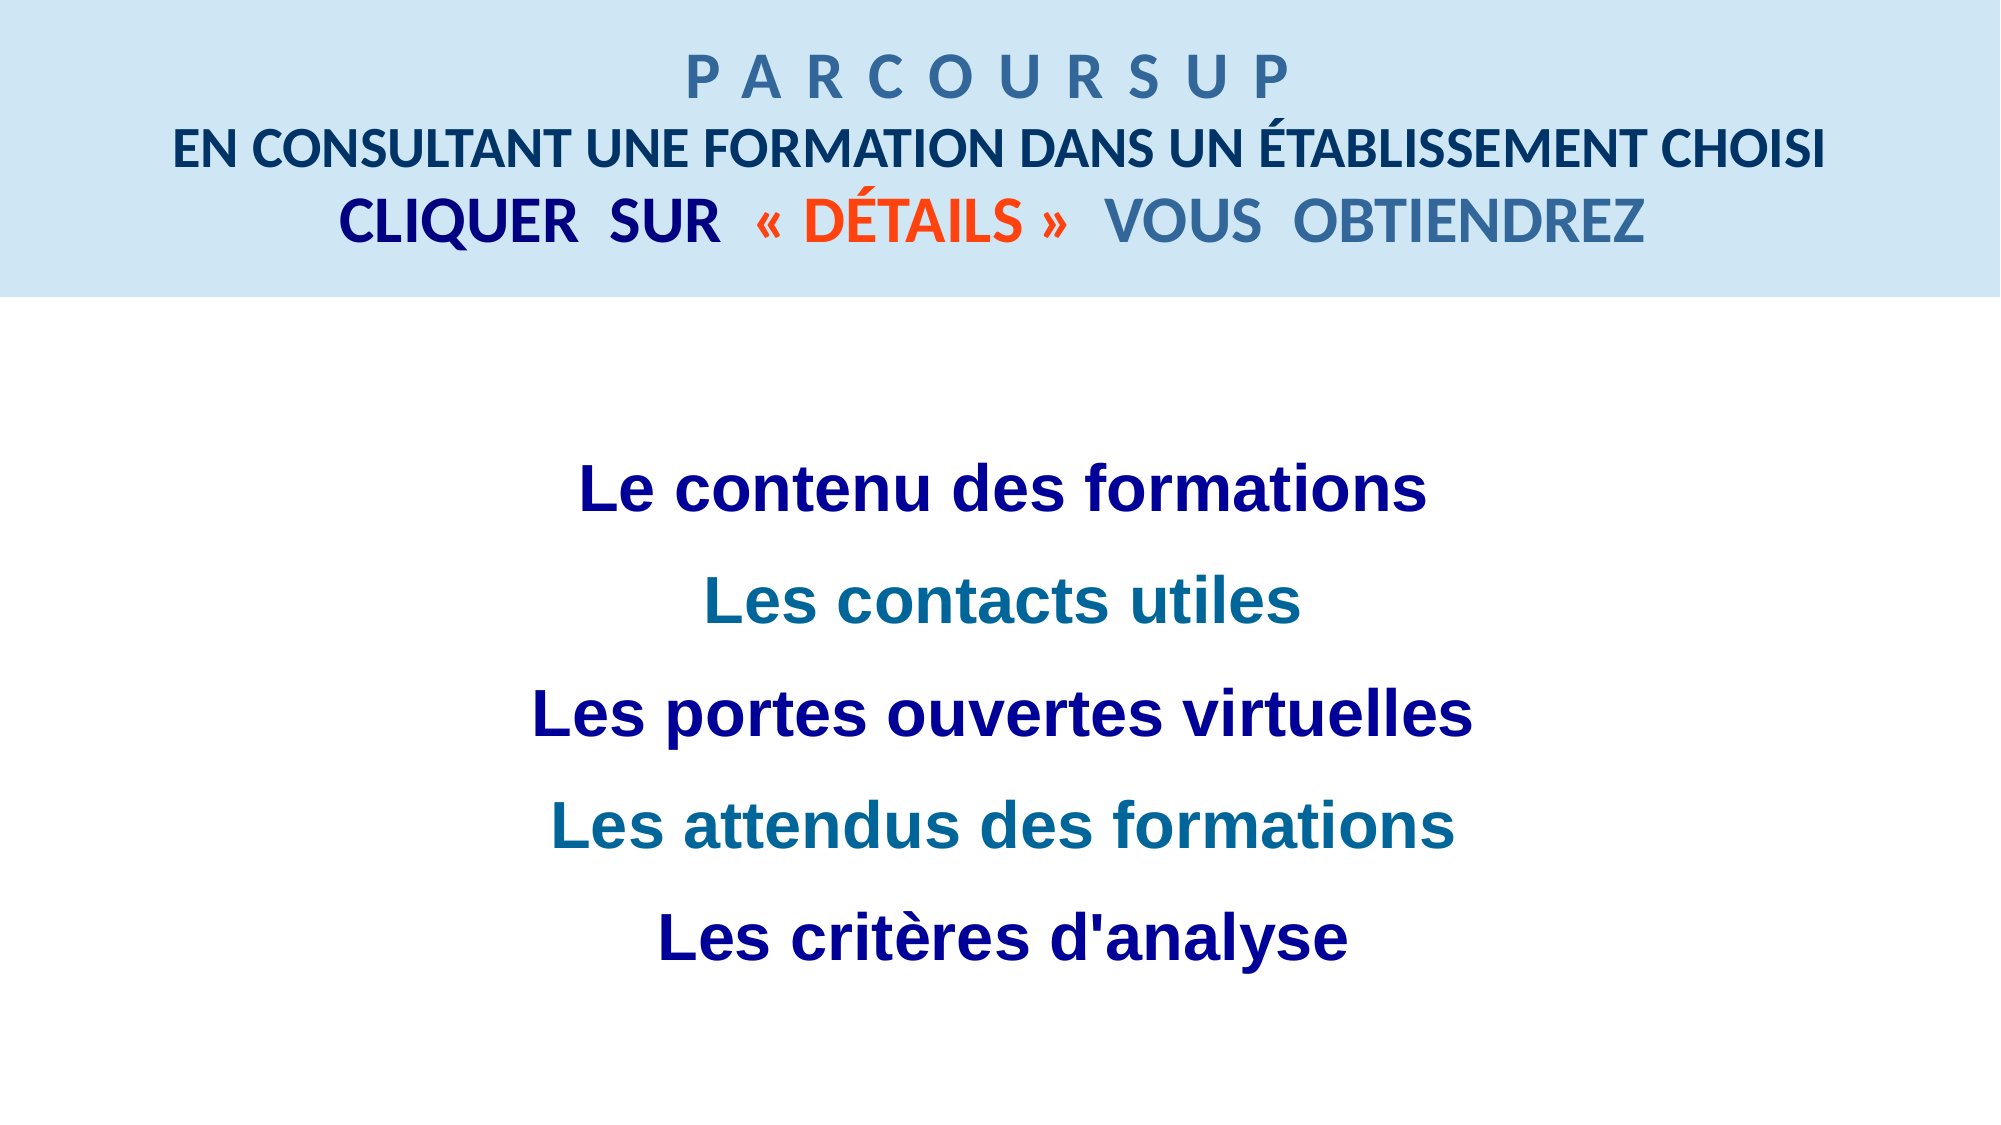

# PARCOURSUP EN CONSULTANT UNE FORMATION DANS UN ÉTABLISSEMENT CHOISI CLIQUER SUR « DÉTAILS » VOUS OBTIENDREZ
Le contenu des formations
Les contacts utiles
Les portes ouvertes virtuelles
Les attendus des formations
Les critères d'analyse